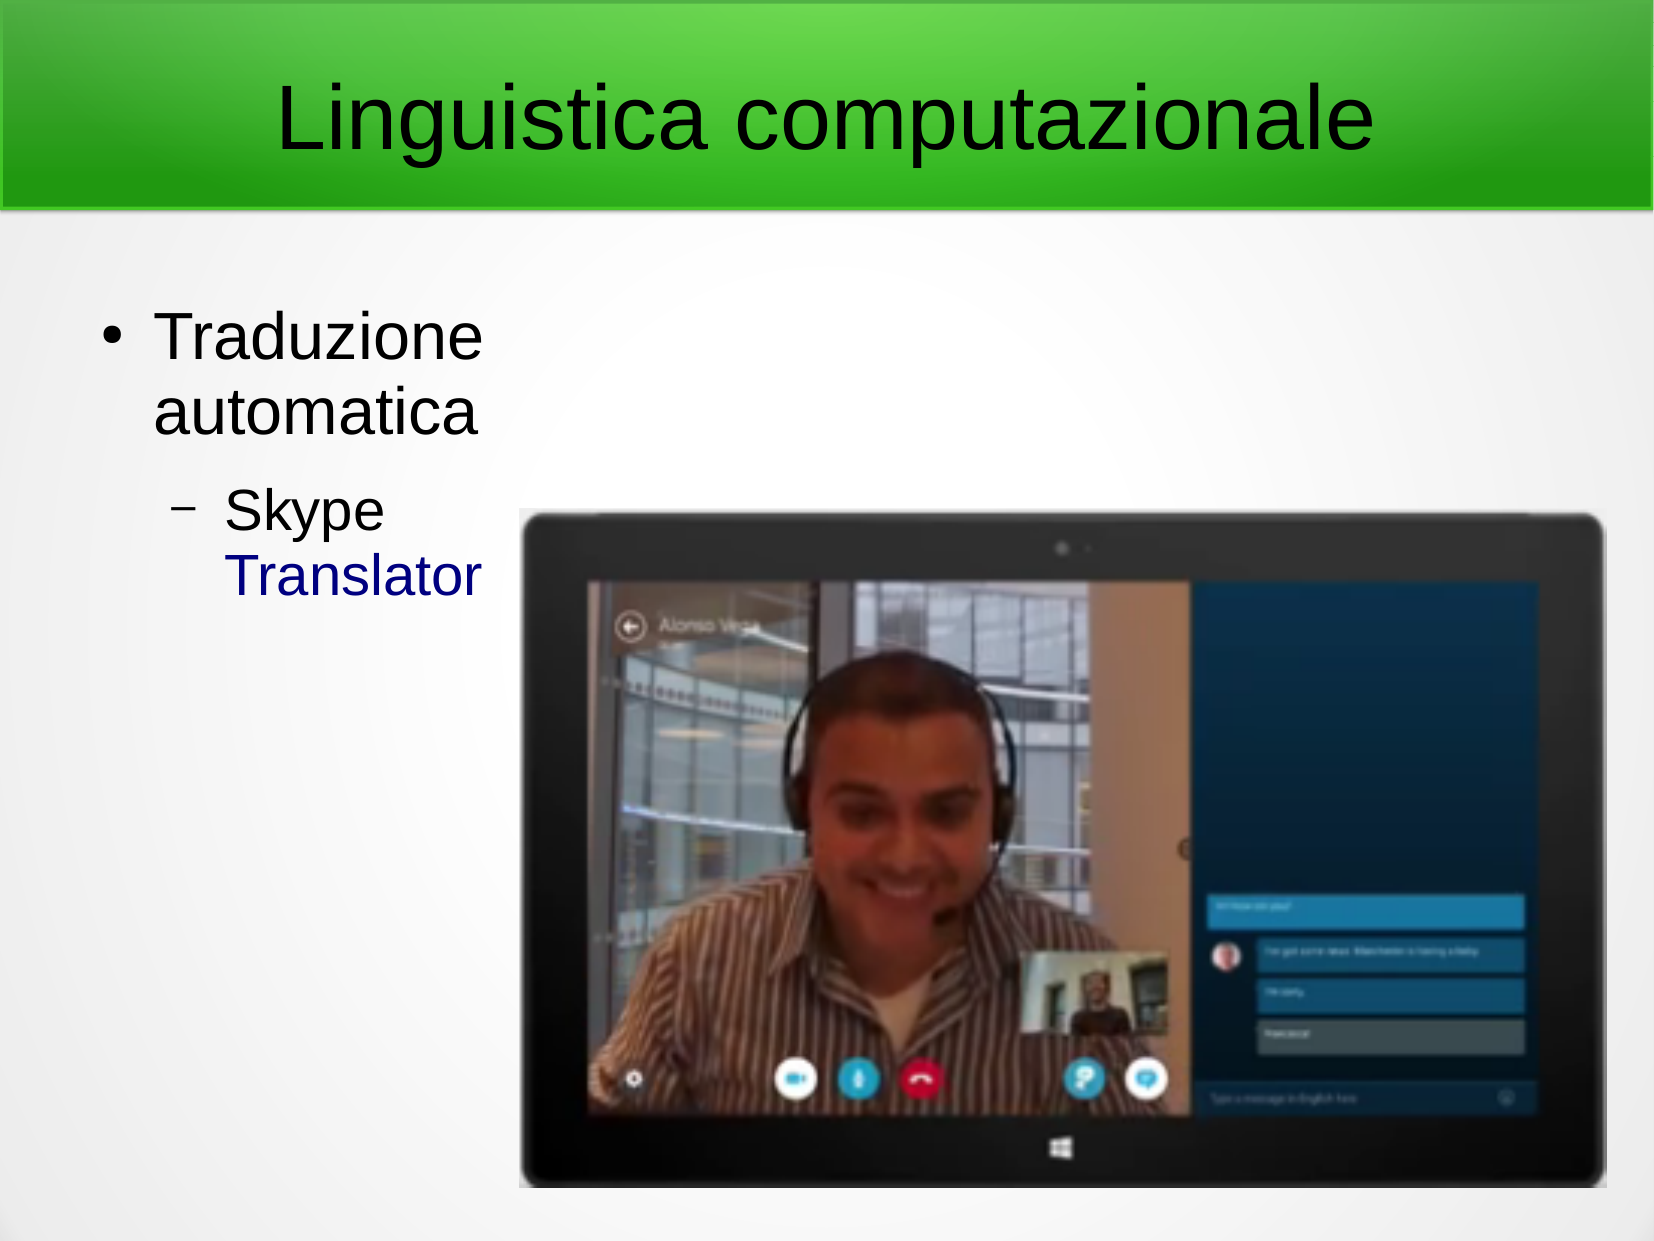

# Linguistica computazionale
Traduzione automatica
Skype Translator